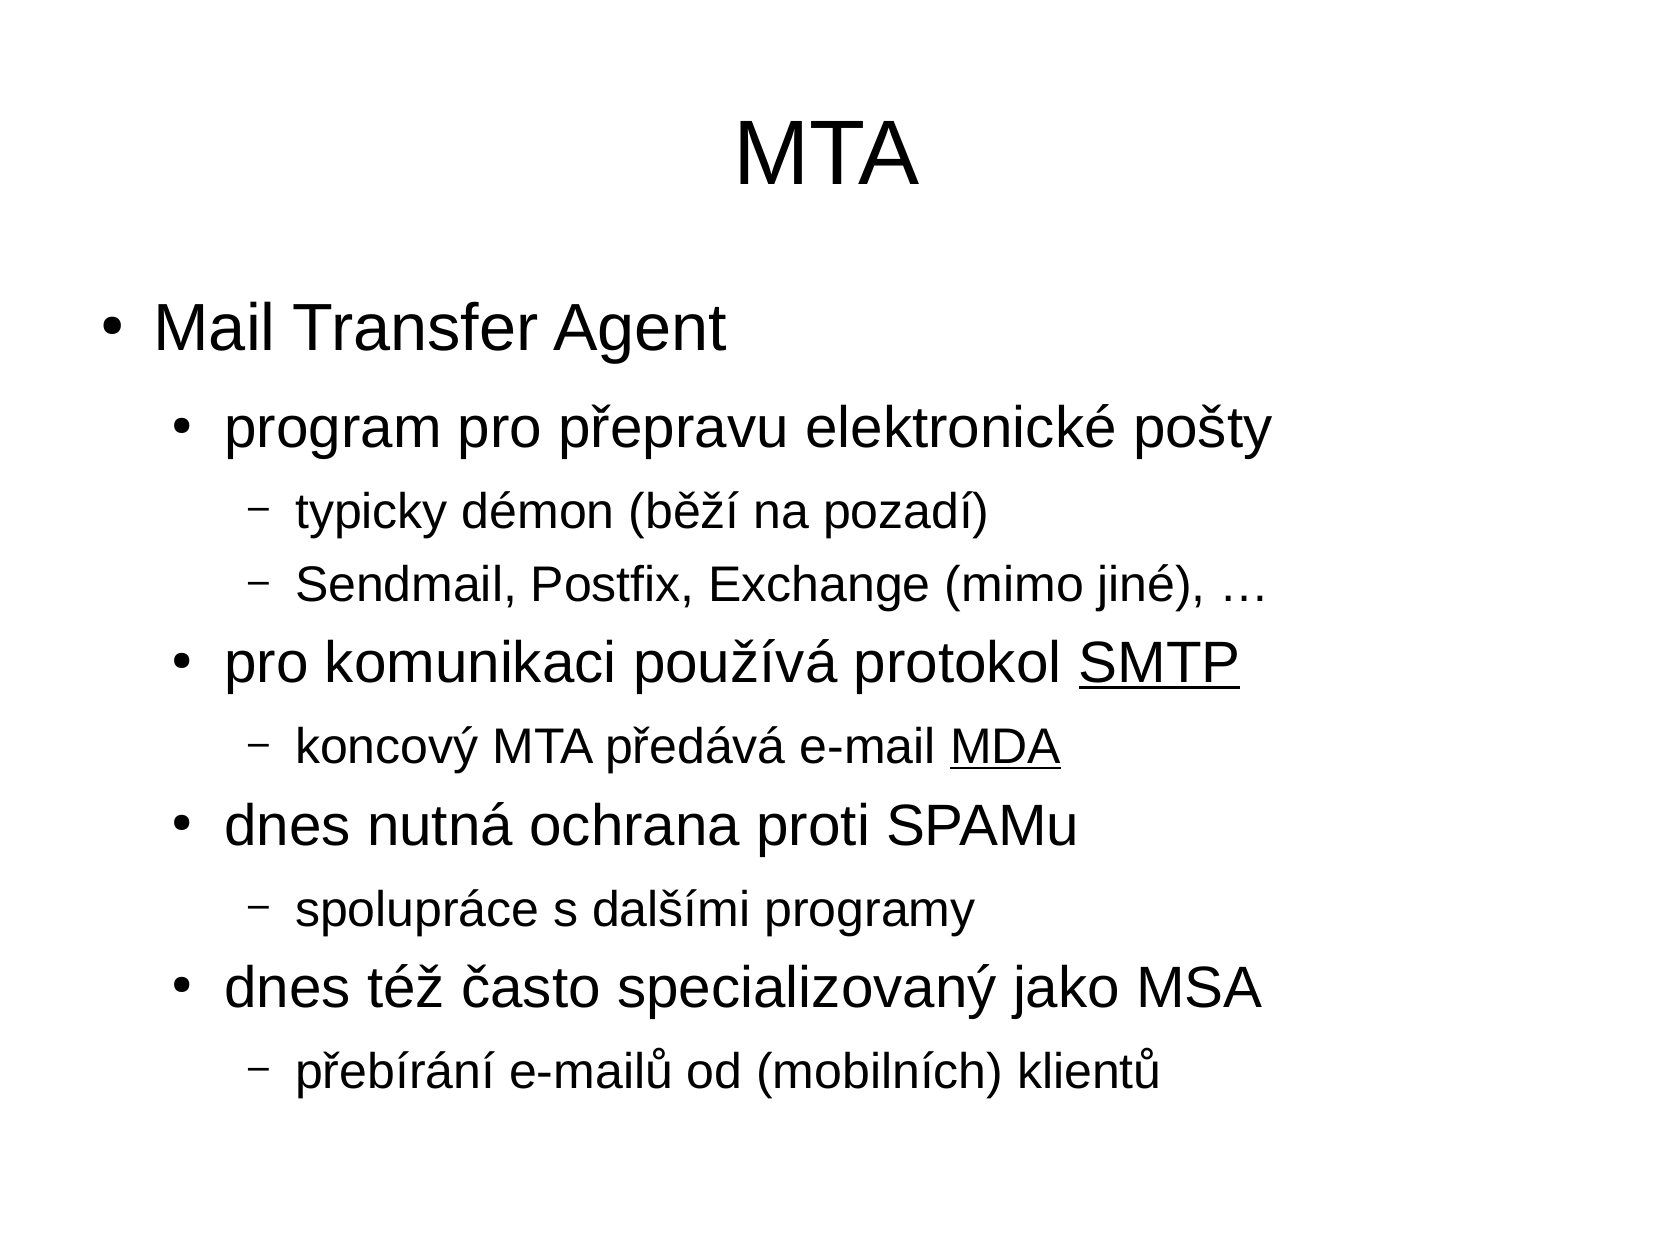

# MTA
Mail Transfer Agent
program pro přepravu elektronické pošty
typicky démon (běží na pozadí)
Sendmail, Postfix, Exchange (mimo jiné), …
pro komunikaci používá protokol SMTP
koncový MTA předává e-mail MDA
dnes nutná ochrana proti SPAMu
spolupráce s dalšími programy
dnes též často specializovaný jako MSA
přebírání e-mailů od (mobilních) klientů